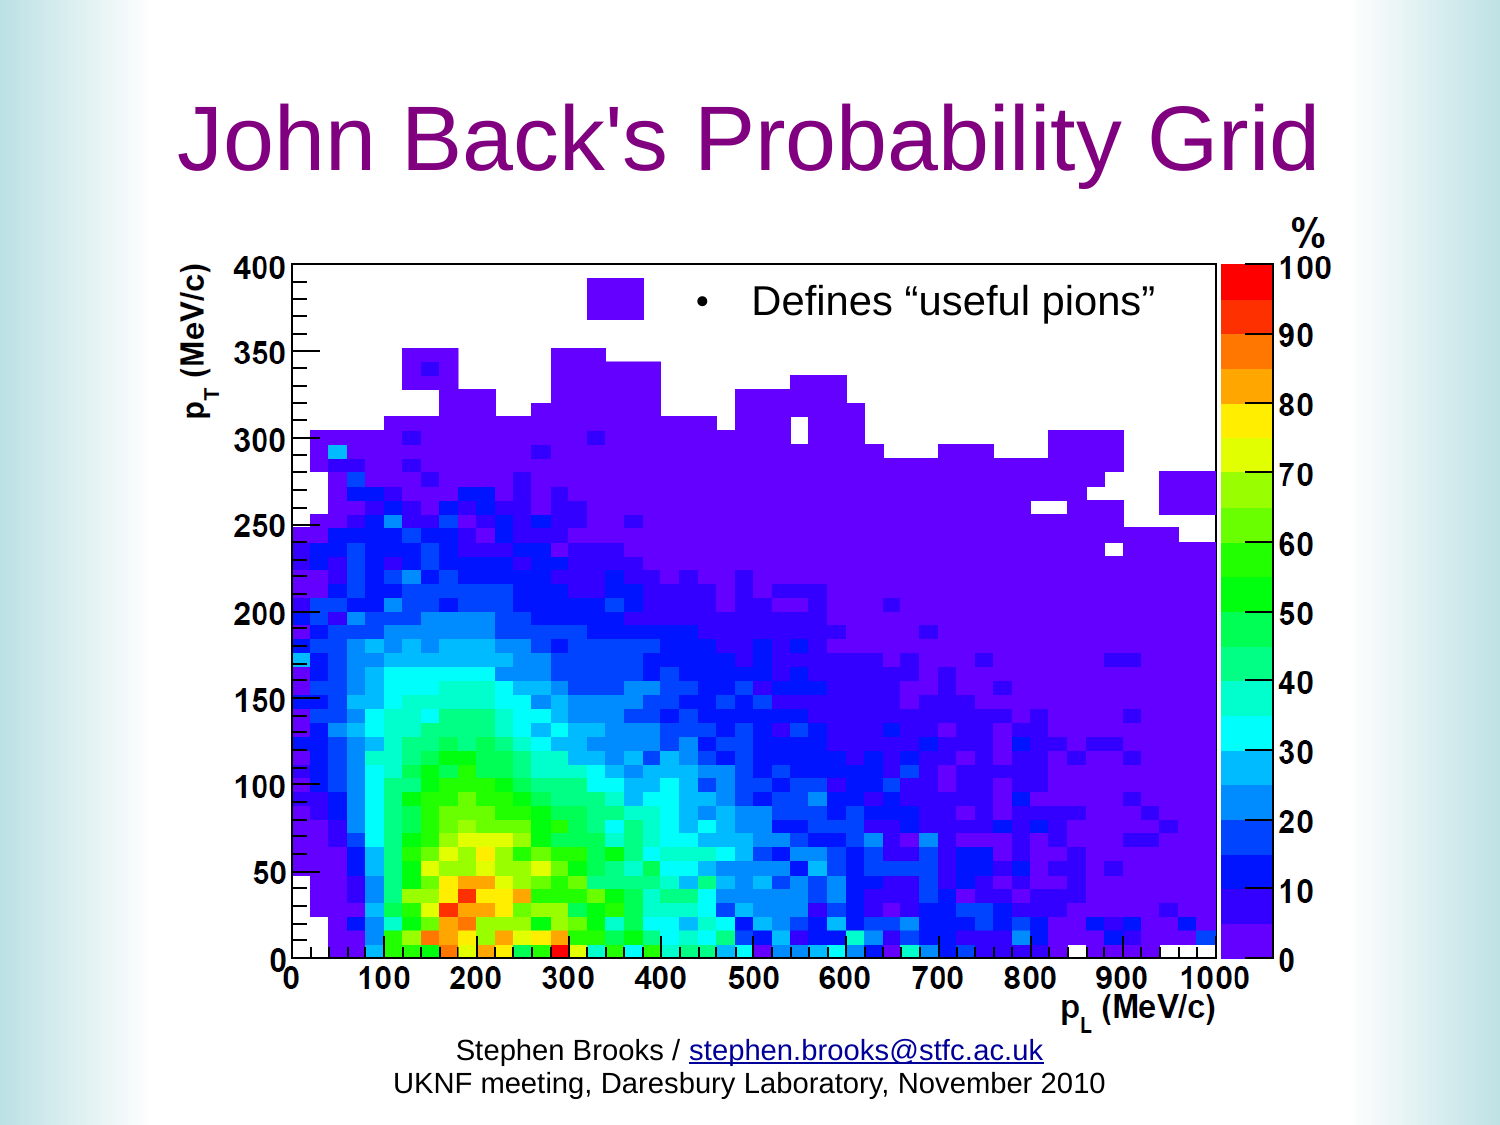

# John Back's Probability Grid
Defines “useful pions”
LAS
Forward calorimeter